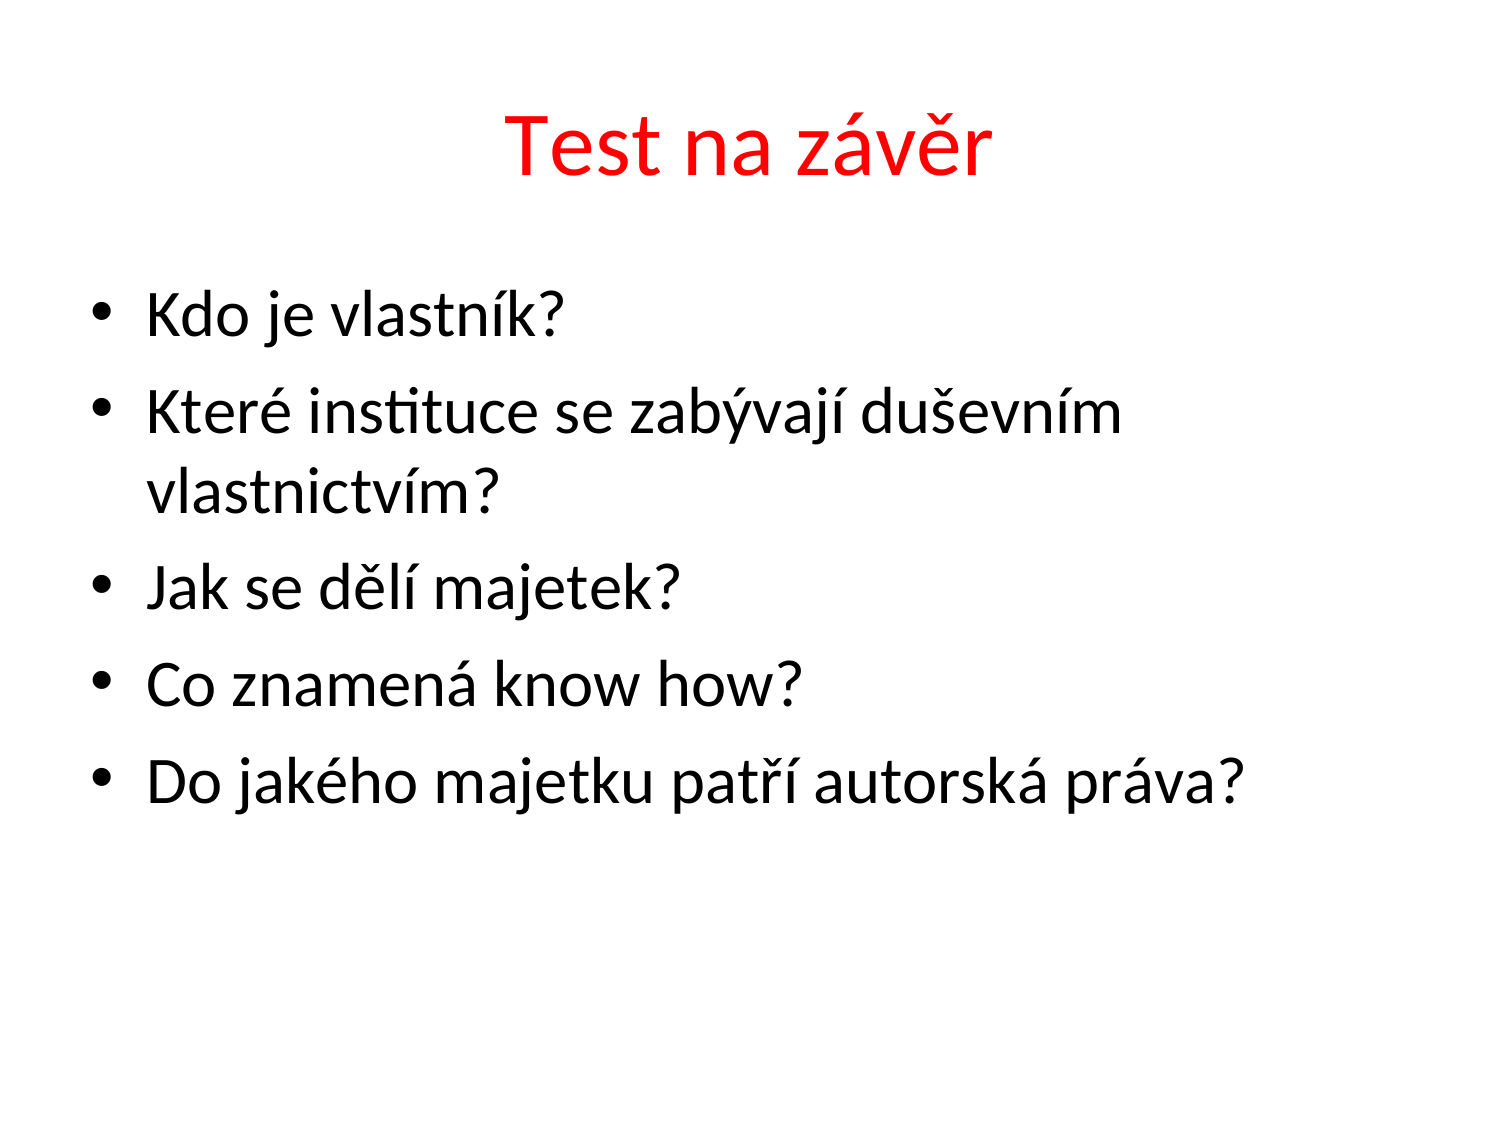

# Test na závěr
Kdo je vlastník?
Které instituce se zabývají duševním vlastnictvím?
Jak se dělí majetek?
Co znamená know how?
Do jakého majetku patří autorská práva?